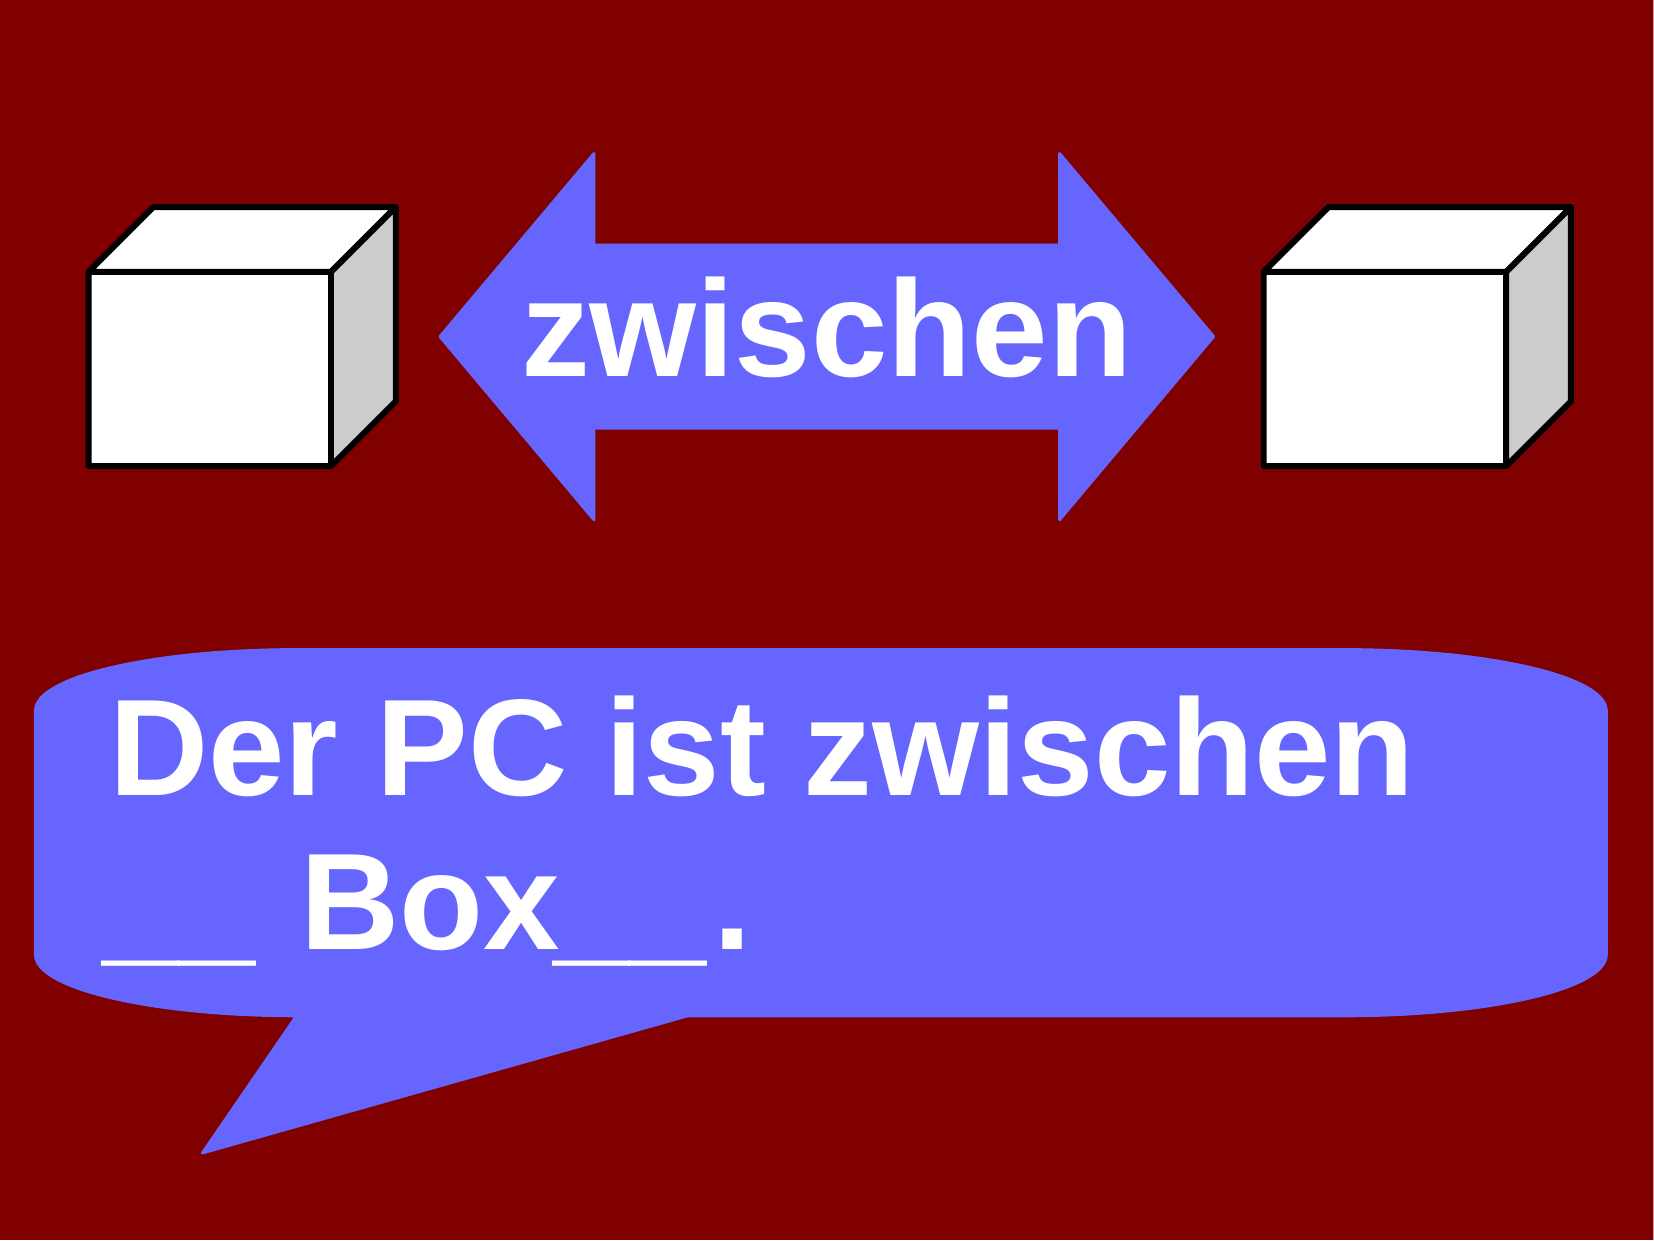

zwischen
Der PC ist zwischen __ Box__.